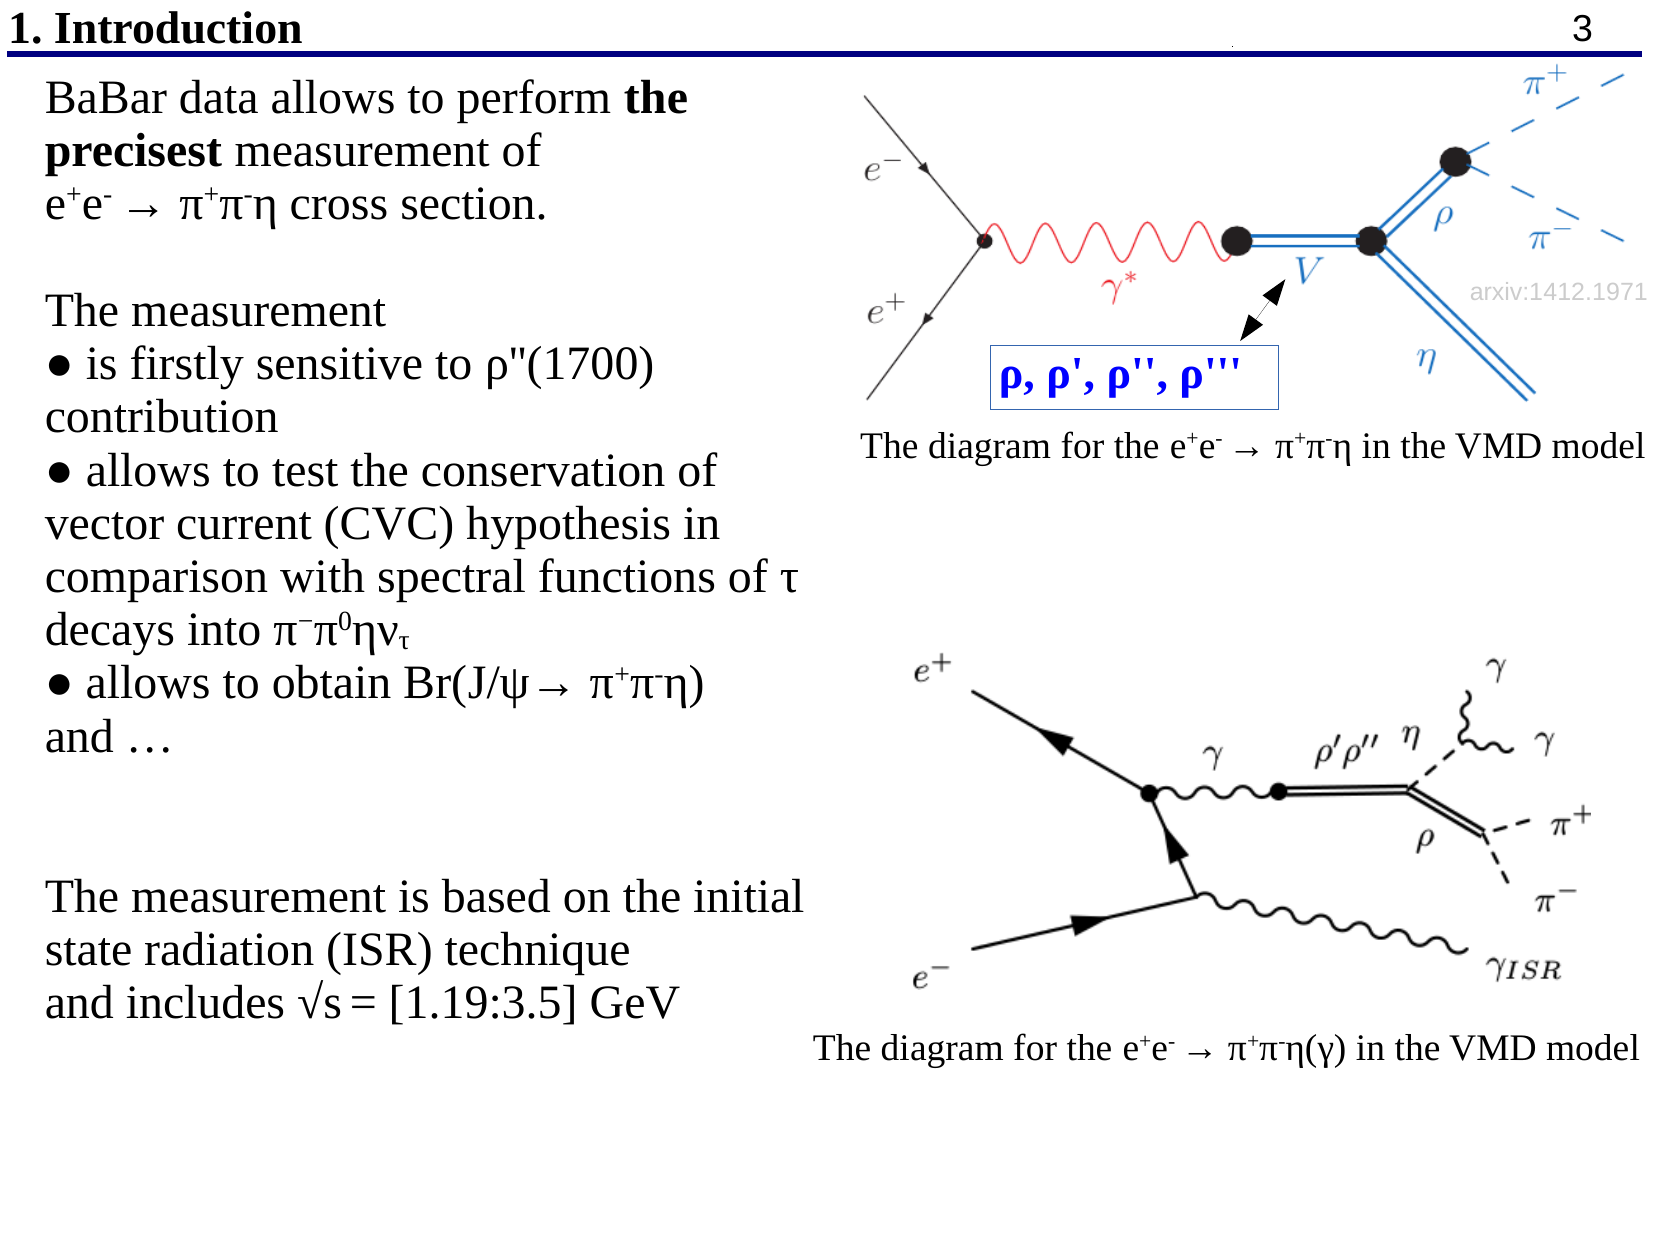

3
1. Introduction
BaBar data allows to perform the precisest measurement of
e+e- → π+π-η cross section.
The measurement
● is firstly sensitive to ρ''(1700) contribution
● allows to test the conservation of vector current (CVC) hypothesis in comparison with spectral functions of τ decays into π−π0ηντ
● allows to obtain Br(J/ψ→ π+π-η)
and …
The measurement is based on the initial state radiation (ISR) technique
and includes √s = [1.19:3.5] GeV
arxiv:1412.1971
ρ, ρ', ρ'', ρ'''
The diagram for the e+e- → π+π-η in the VMD model
The diagram for the e+e- → π+π-η(γ) in the VMD model